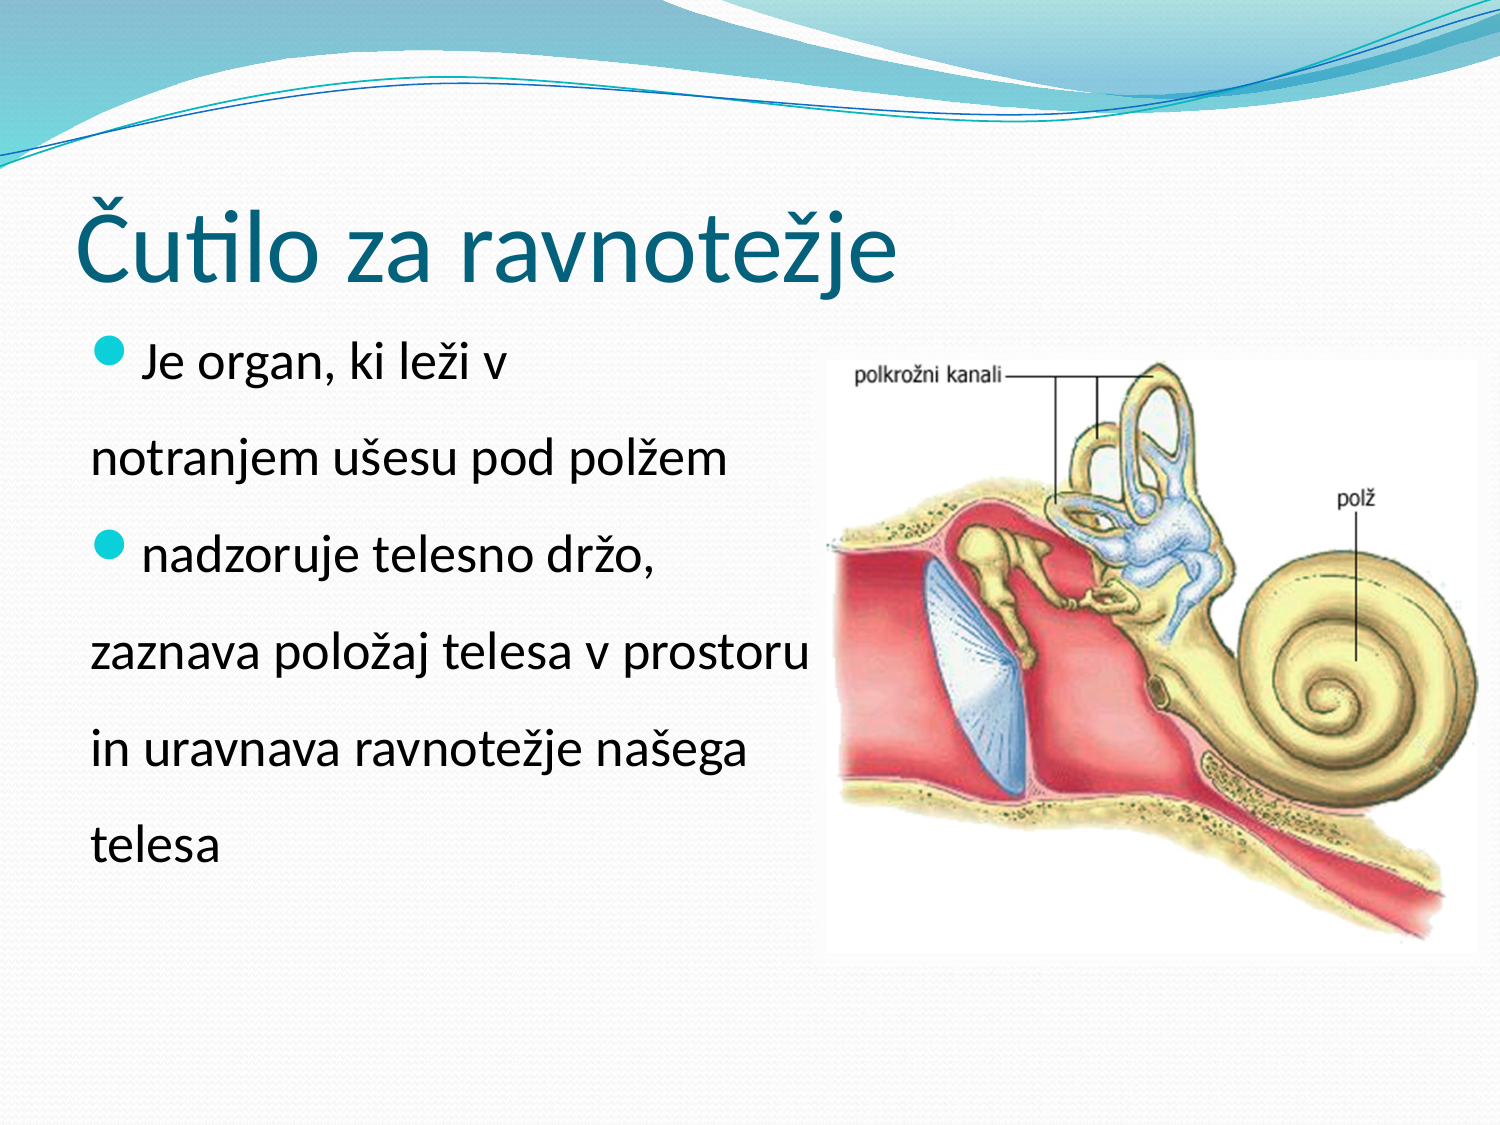

# Čutilo za ravnotežje
Je organ, ki leži v
notranjem ušesu pod polžem
nadzoruje telesno držo,
zaznava položaj telesa v prostoru
in uravnava ravnotežje našega
telesa